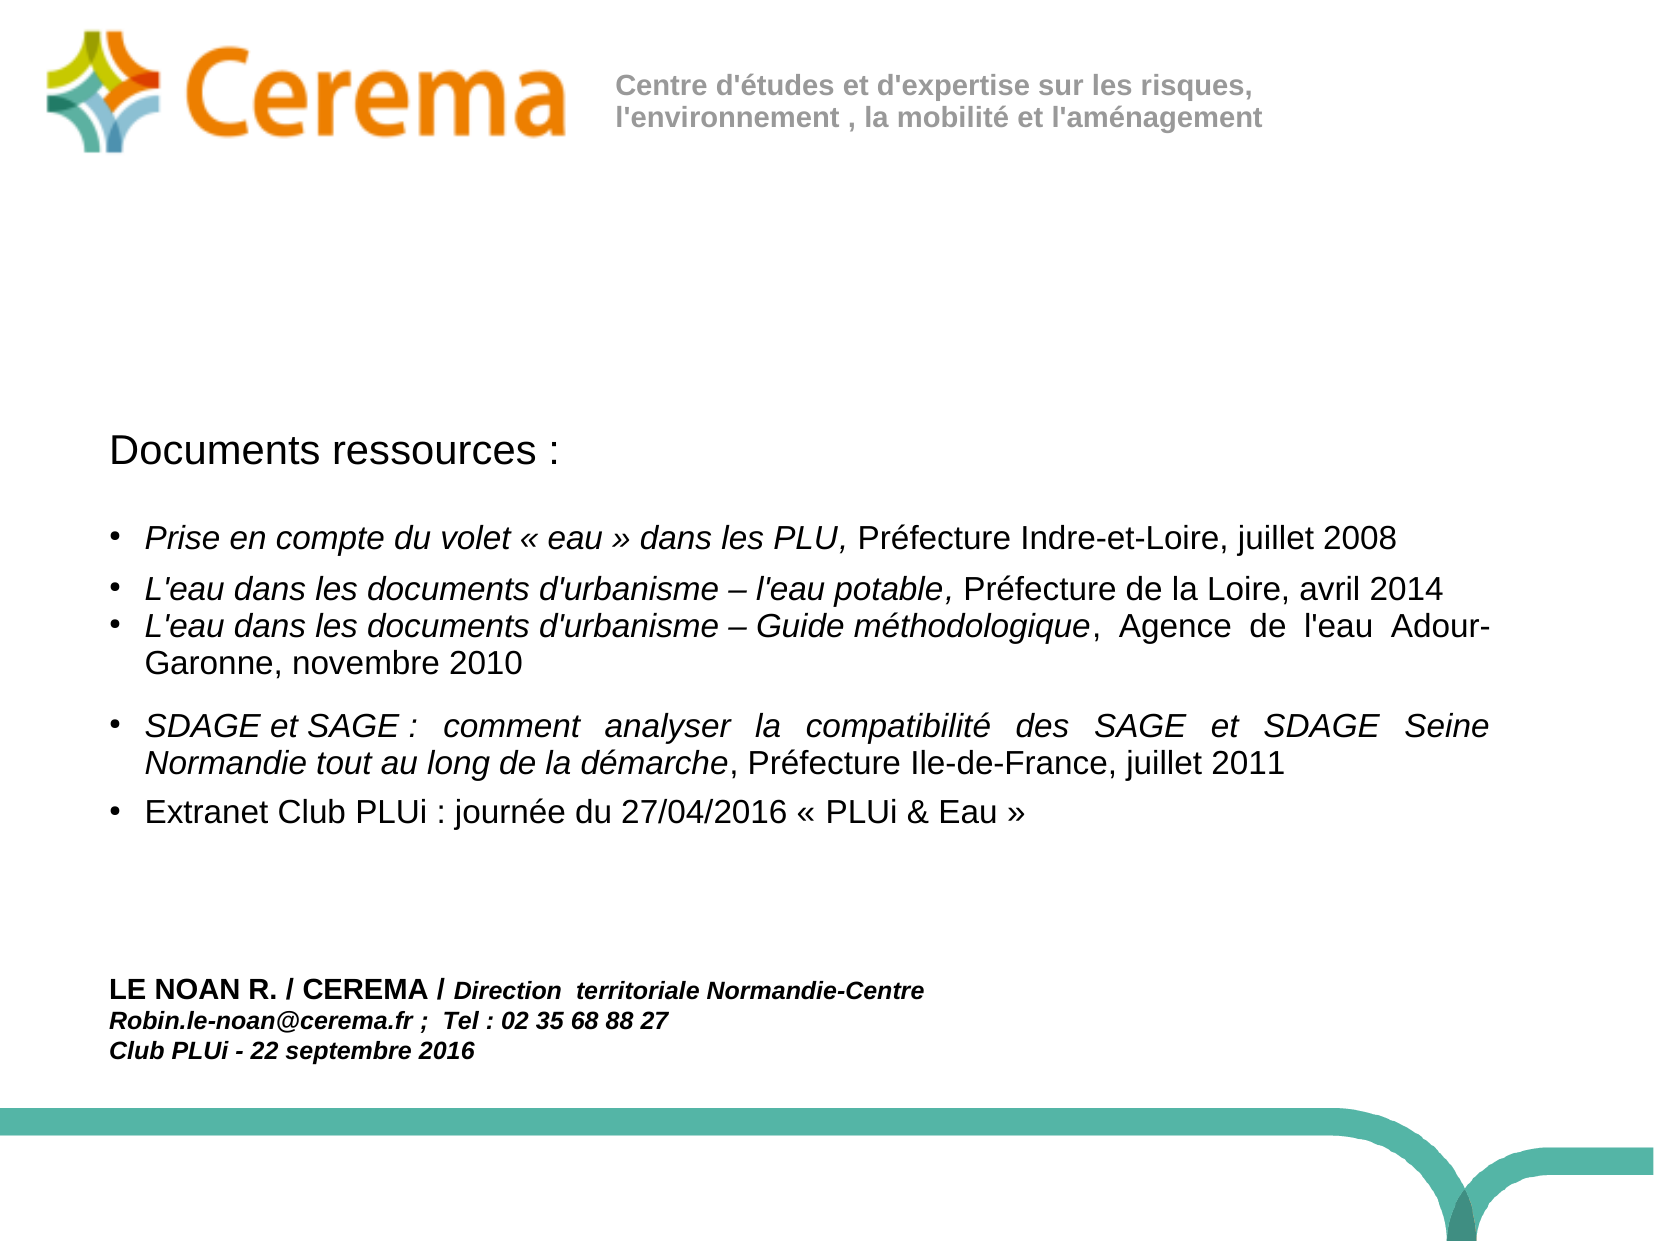

Centre d'études et d'expertise sur les risques, l'environnement , la mobilité et l'aménagement
Documents ressources :
Prise en compte du volet « eau » dans les PLU, Préfecture Indre-et-Loire, juillet 2008
L'eau dans les documents d'urbanisme – l'eau potable, Préfecture de la Loire, avril 2014
L'eau dans les documents d'urbanisme – Guide méthodologique, Agence de l'eau Adour-Garonne, novembre 2010
SDAGE et SAGE : comment analyser la compatibilité des SAGE et SDAGE Seine Normandie tout au long de la démarche, Préfecture Ile-de-France, juillet 2011
Extranet Club PLUi : journée du 27/04/2016 « PLUi & Eau »
LE NOAN R. / CEREMA / Direction territoriale Normandie-Centre
Robin.le-noan@cerema.fr ; Tel : 02 35 68 88 27
Club PLUi - 22 septembre 2016